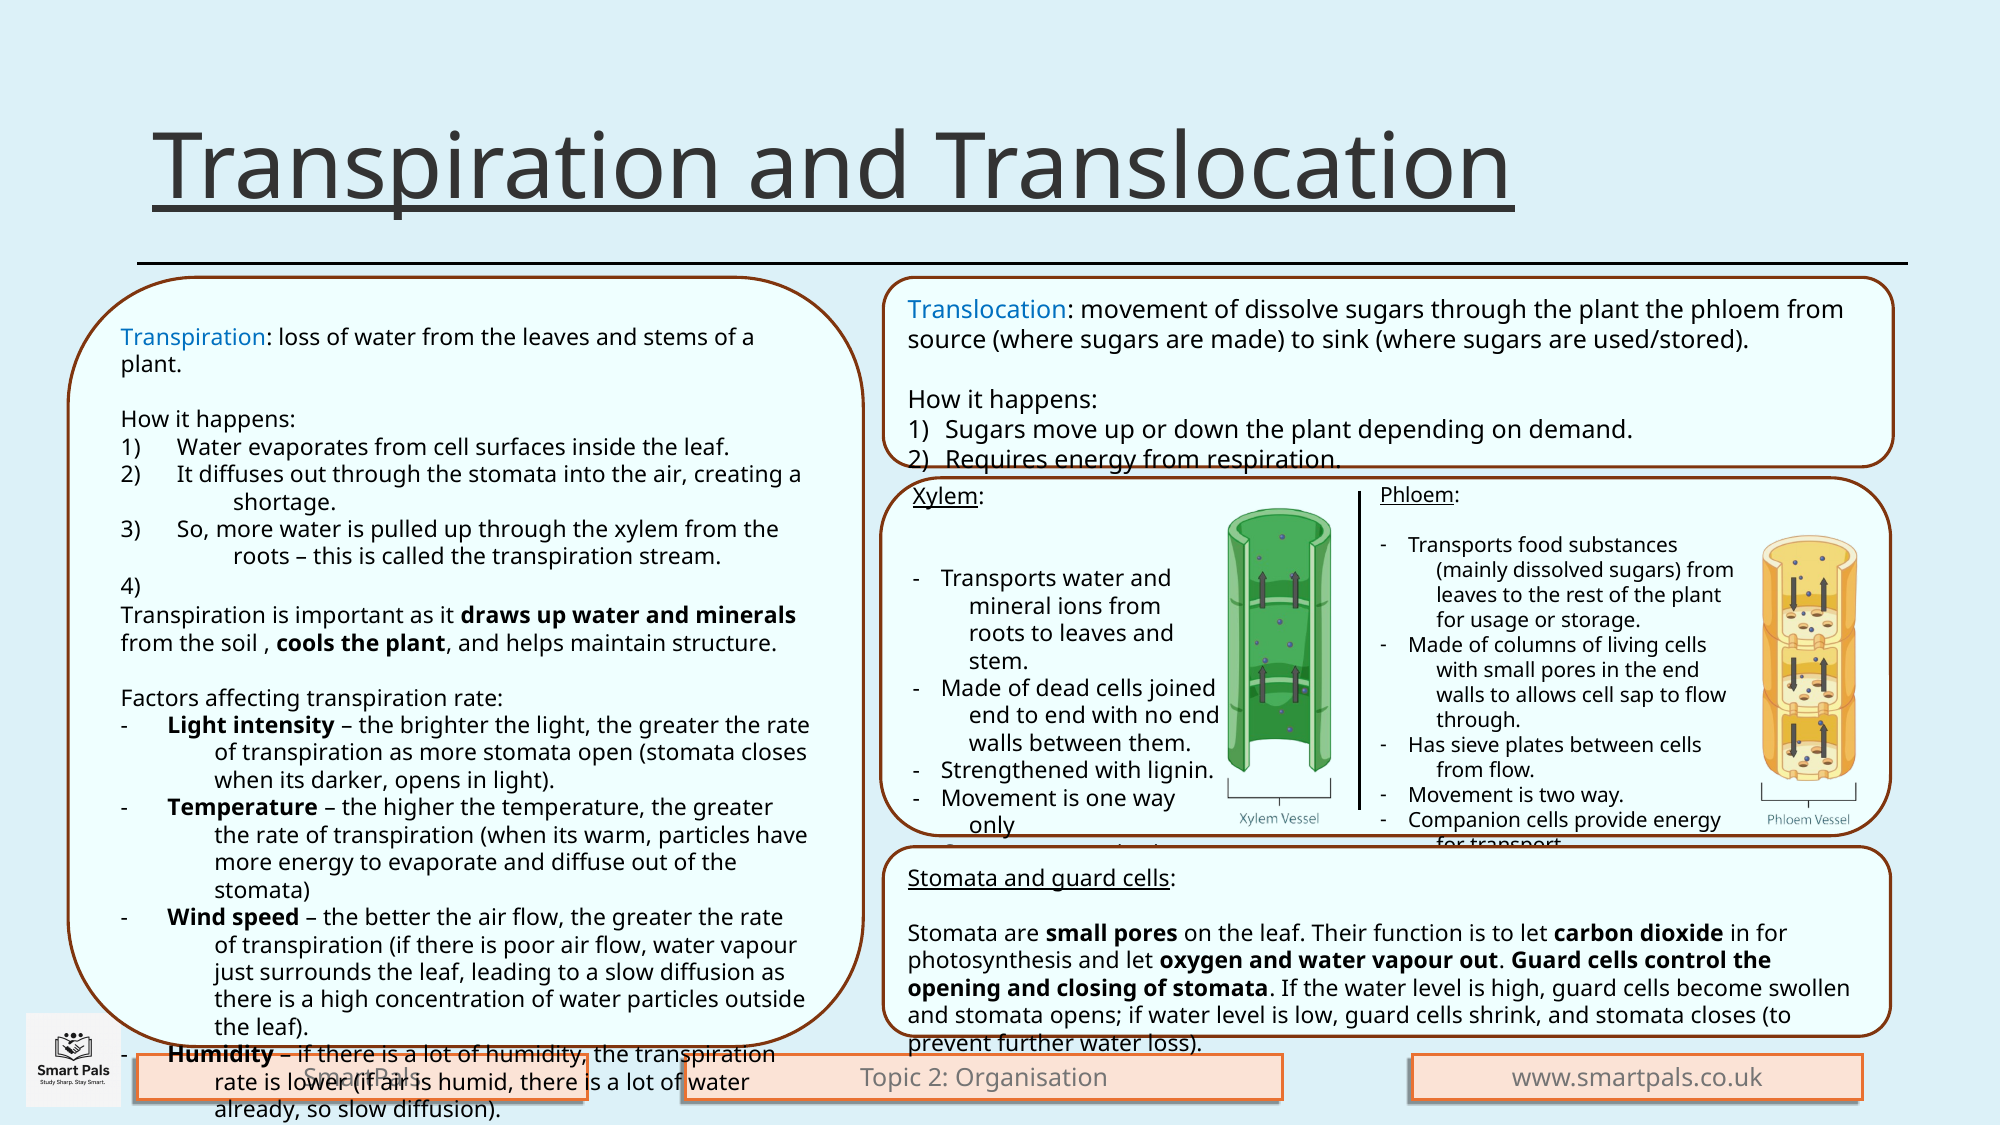

# Transpiration and Translocation
Transpiration: loss of water from the leaves and stems of a plant.
How it happens:
Water evaporates from cell surfaces inside the leaf.
It diffuses out through the stomata into the air, creating a shortage.
So, more water is pulled up through the xylem from the roots – this is called the transpiration stream.
Transpiration is important as it draws up water and minerals from the soil , cools the plant, and helps maintain structure.
Factors affecting transpiration rate:
Light intensity – the brighter the light, the greater the rate of transpiration as more stomata open (stomata closes when its darker, opens in light).
Temperature – the higher the temperature, the greater the rate of transpiration (when its warm, particles have more energy to evaporate and diffuse out of the stomata)
Wind speed – the better the air flow, the greater the rate of transpiration (if there is poor air flow, water vapour just surrounds the leaf, leading to a slow diffusion as there is a high concentration of water particles outside the leaf).
Humidity – if there is a lot of humidity, the transpiration rate is lower (if air is humid, there is a lot of water already, so slow diffusion).
Translocation: movement of dissolve sugars through the plant the phloem from source (where sugars are made) to sink (where sugars are used/stored).
How it happens:
Sugars move up or down the plant depending on demand.
Requires energy from respiration.
Xylem:
Transports water and mineral ions from roots to leaves and stem.
Made of dead cells joined end to end with no end walls between them.
Strengthened with lignin.
Movement is one way only
Carry out transpiration
Phloem:
Transports food substances (mainly dissolved sugars) from leaves to the rest of the plant for usage or storage.
Made of columns of living cells with small pores in the end walls to allows cell sap to flow through.
Has sieve plates between cells from flow.
Movement is two way.
Companion cells provide energy for transport.
Carry out translocation.
Stomata and guard cells:
Stomata are small pores on the leaf. Their function is to let carbon dioxide in for photosynthesis and let oxygen and water vapour out. Guard cells control the opening and closing of stomata. If the water level is high, guard cells become swollen and stomata opens; if water level is low, guard cells shrink, and stomata closes (to prevent further water loss).